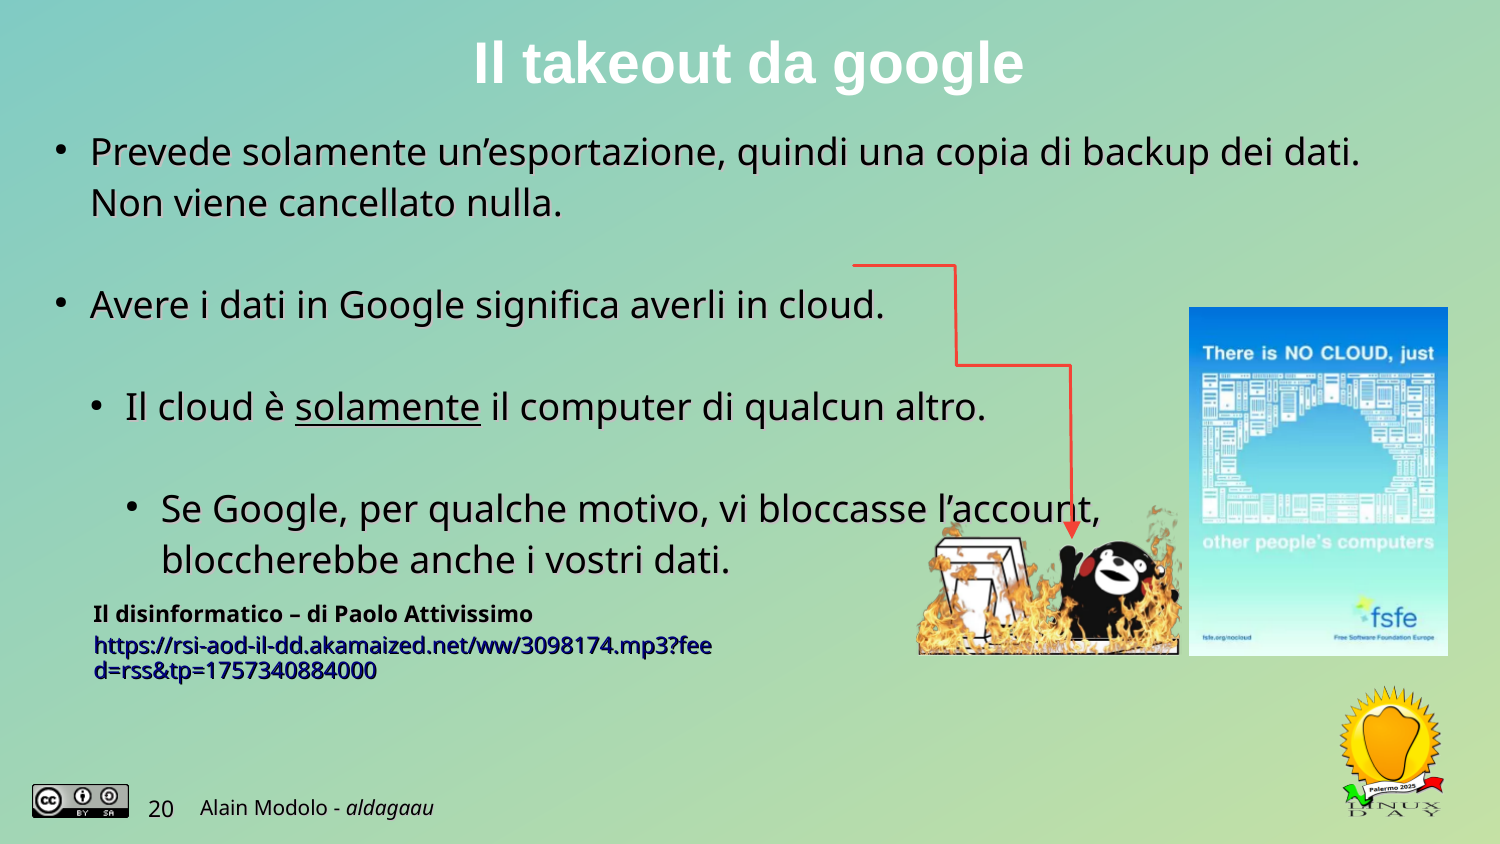

# Il takeout da google
Prevede solamente un’esportazione, quindi una copia di backup dei dati.
Non viene cancellato nulla.
Avere i dati in Google significa averli in cloud.
Il cloud è solamente il computer di qualcun altro.
Se Google, per qualche motivo, vi bloccasse l’account,
bloccherebbe anche i vostri dati.
Il disinformatico – di Paolo Attivissimo
https://rsi-aod-il-dd.akamaized.net/ww/3098174.mp3?feed=rss&tp=1757340884000